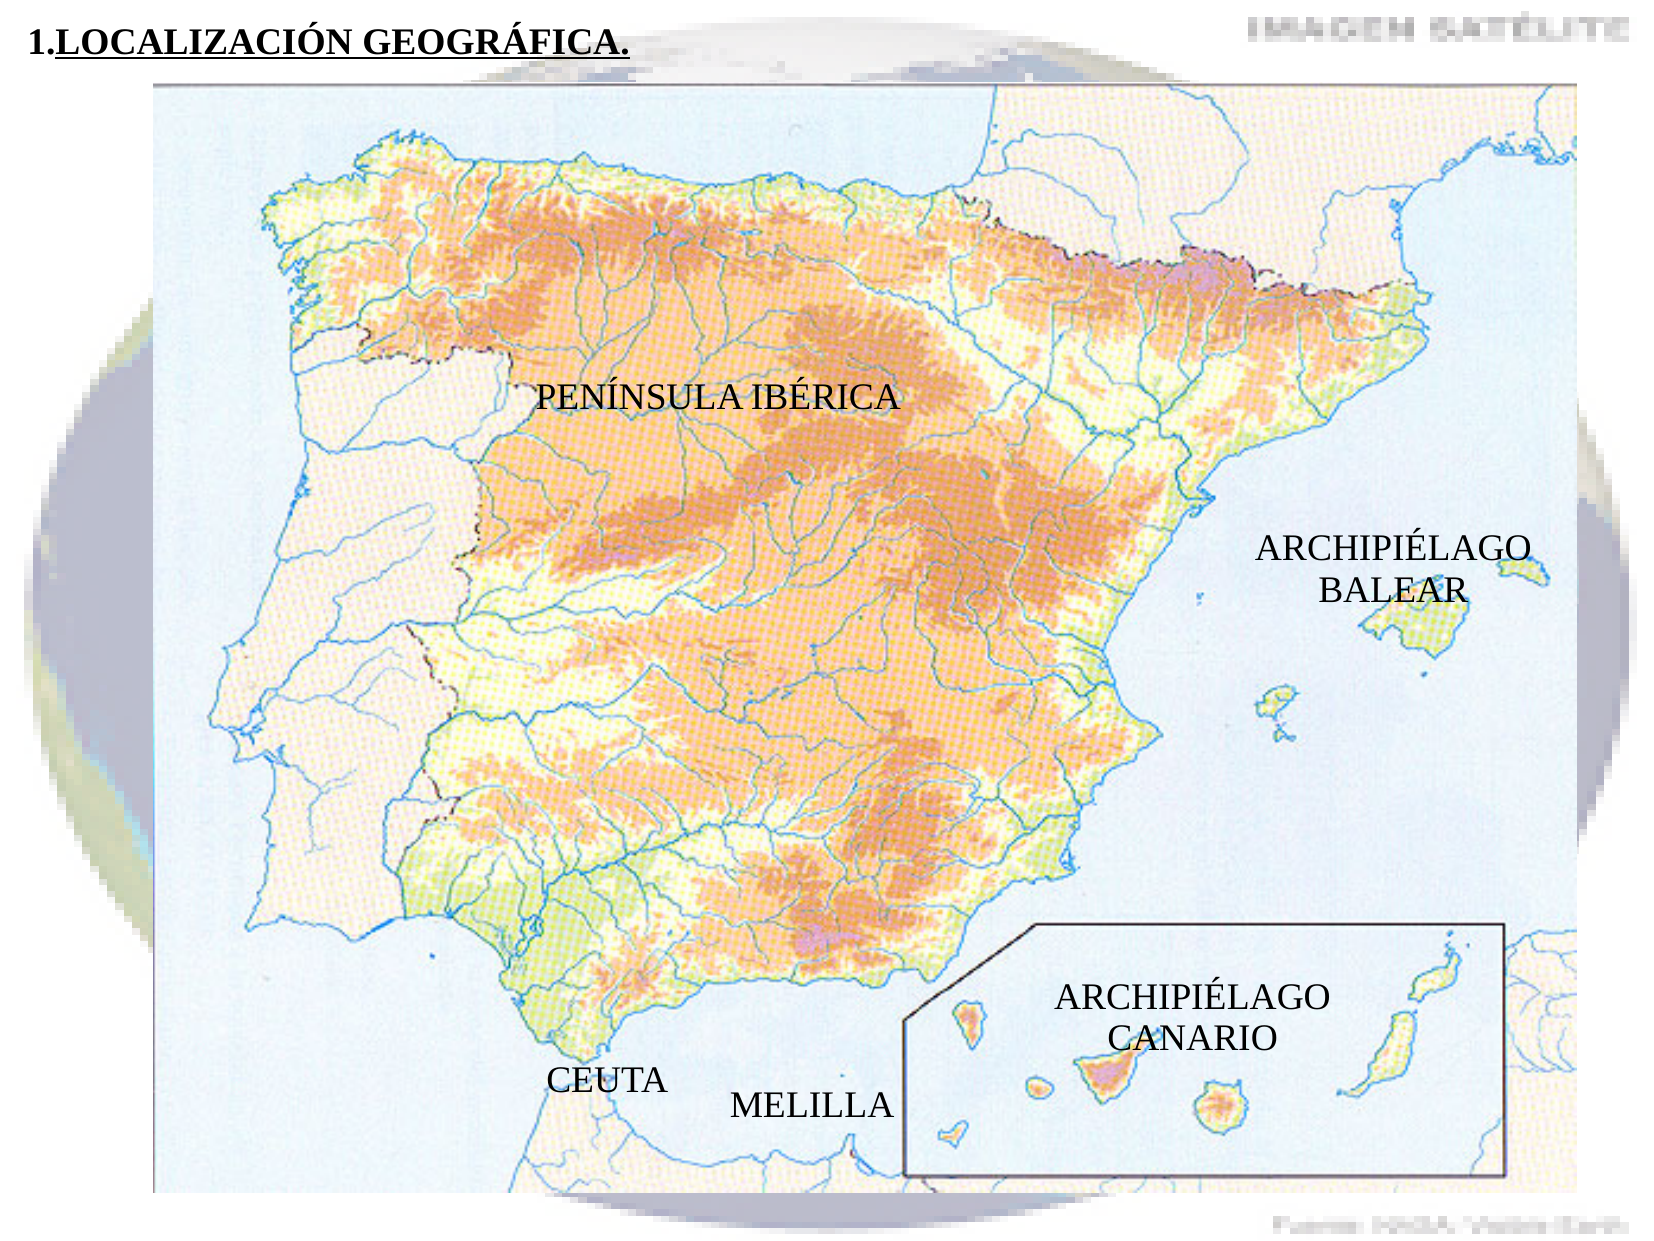

1.LOCALIZACIÓN GEOGRÁFICA.
PENÍNSULA IBÉRICA
ARCHIPIÉLAGO
BALEAR
ARCHIPIÉLAGO
CANARIO
CEUTA
MELILLA